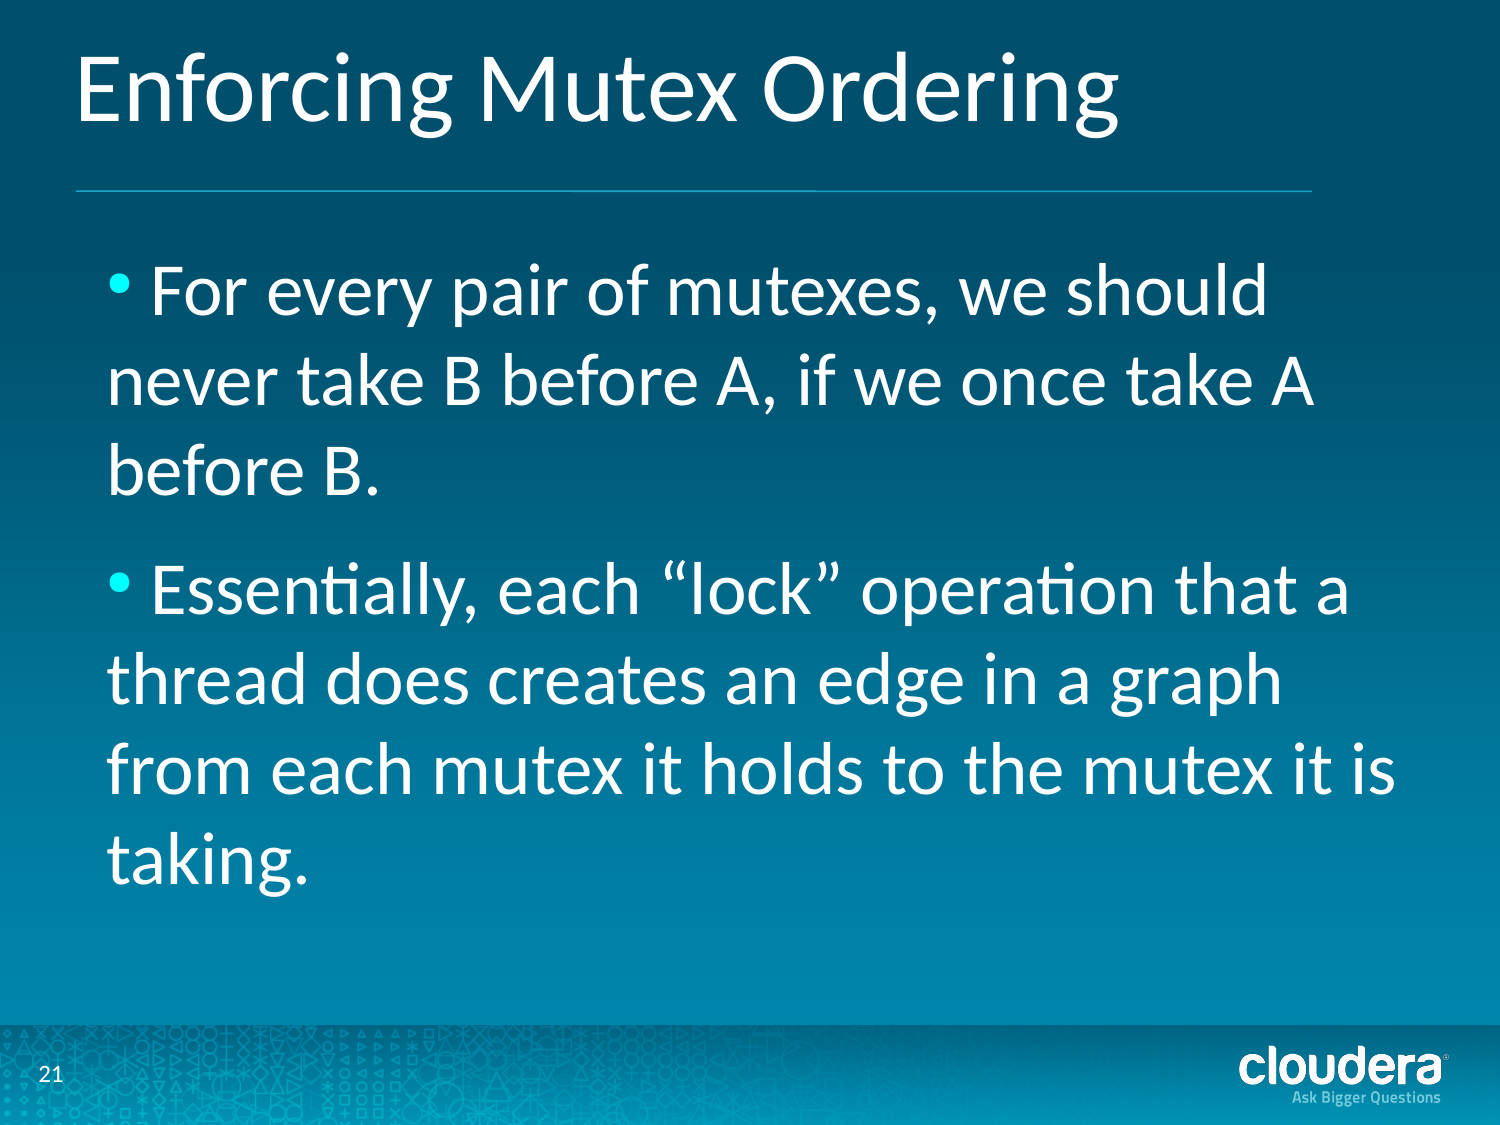

# Enforcing Mutex Ordering
 For every pair of mutexes, we should never take B before A, if we once take A before B.
 Essentially, each “lock” operation that a thread does creates an edge in a graph from each mutex it holds to the mutex it is taking.